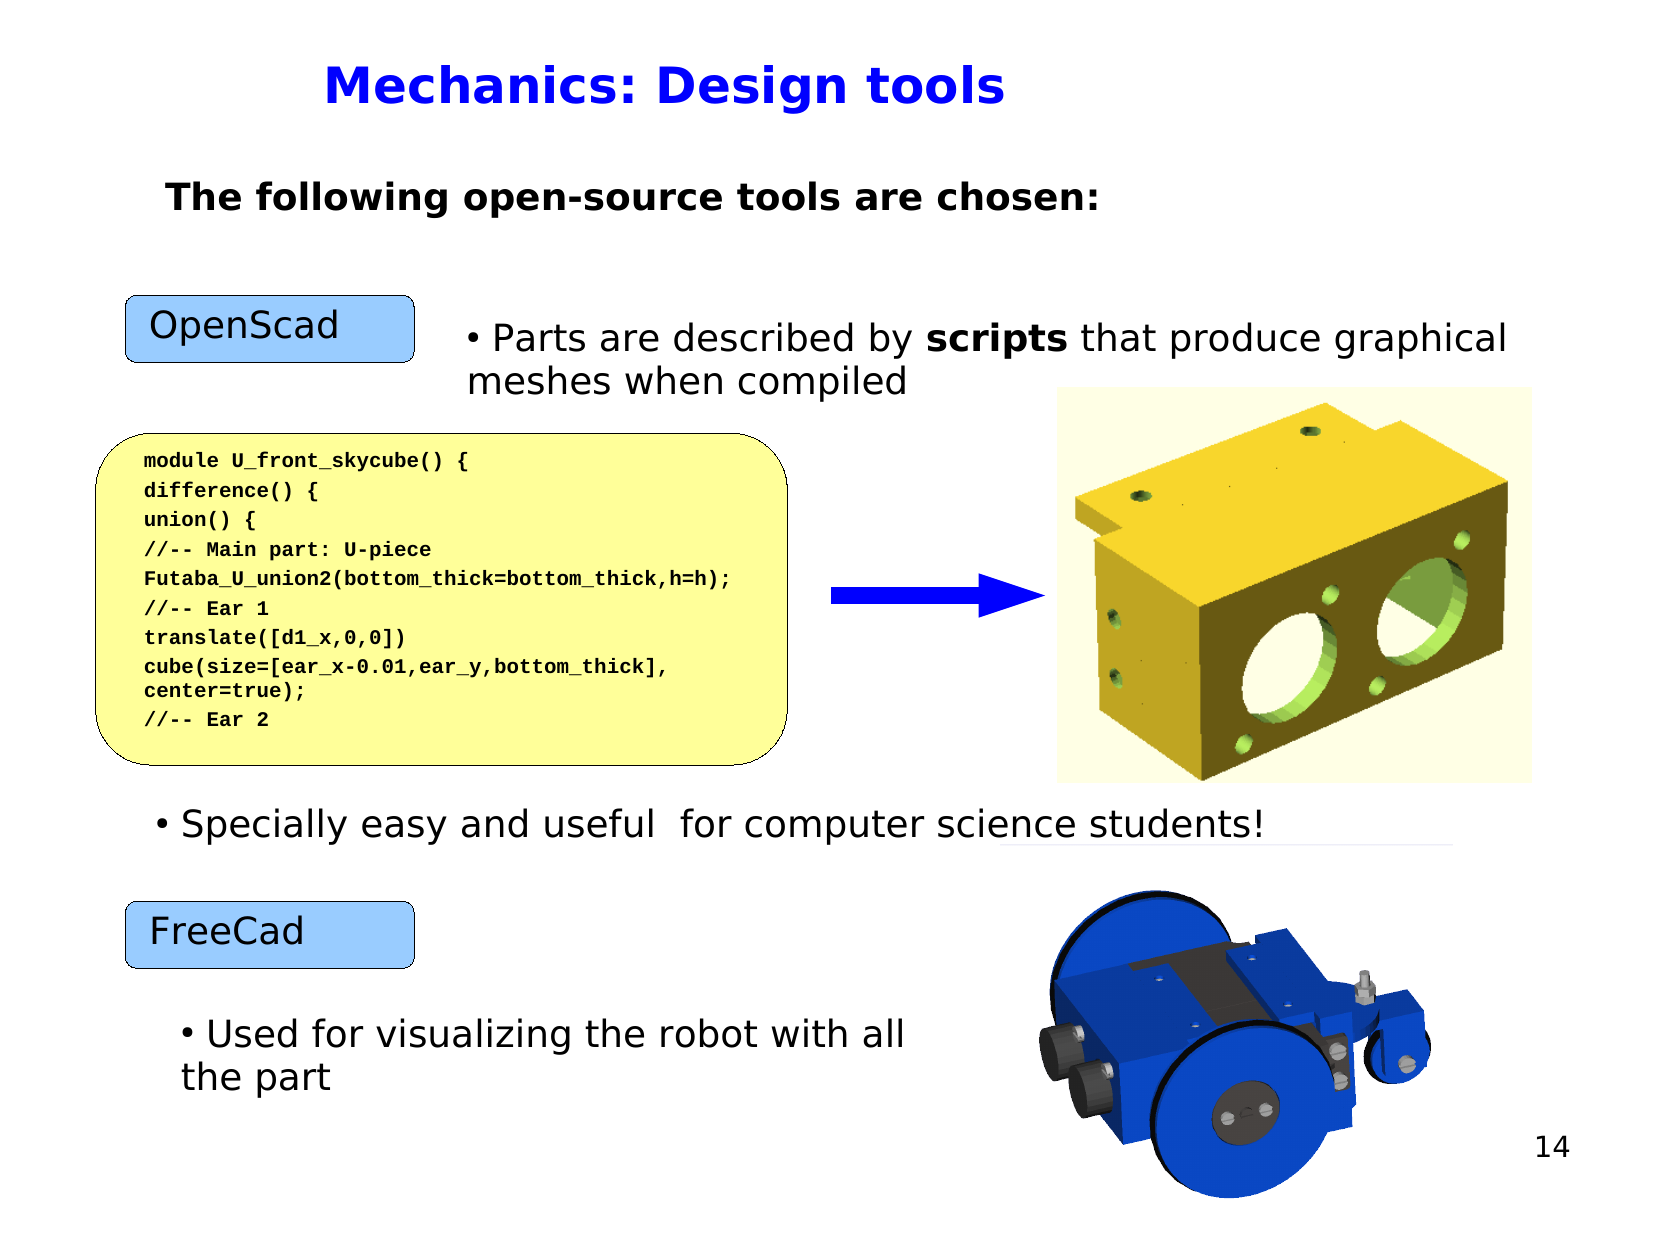

Mechanics: Design tools
The following open-source tools are chosen:
OpenScad
 Parts are described by scripts that produce graphical meshes when compiled
module U_front_skycube() {
difference() {
union() {
//-- Main part: U-piece
Futaba_U_union2(bottom_thick=bottom_thick,h=h);
//-- Ear 1
translate([d1_x,0,0])
cube(size=[ear_x-0.01,ear_y,bottom_thick], center=true);
//-- Ear 2
 Specially easy and useful for computer science students!
FreeCad
 Used for visualizing the robot with all the part
14